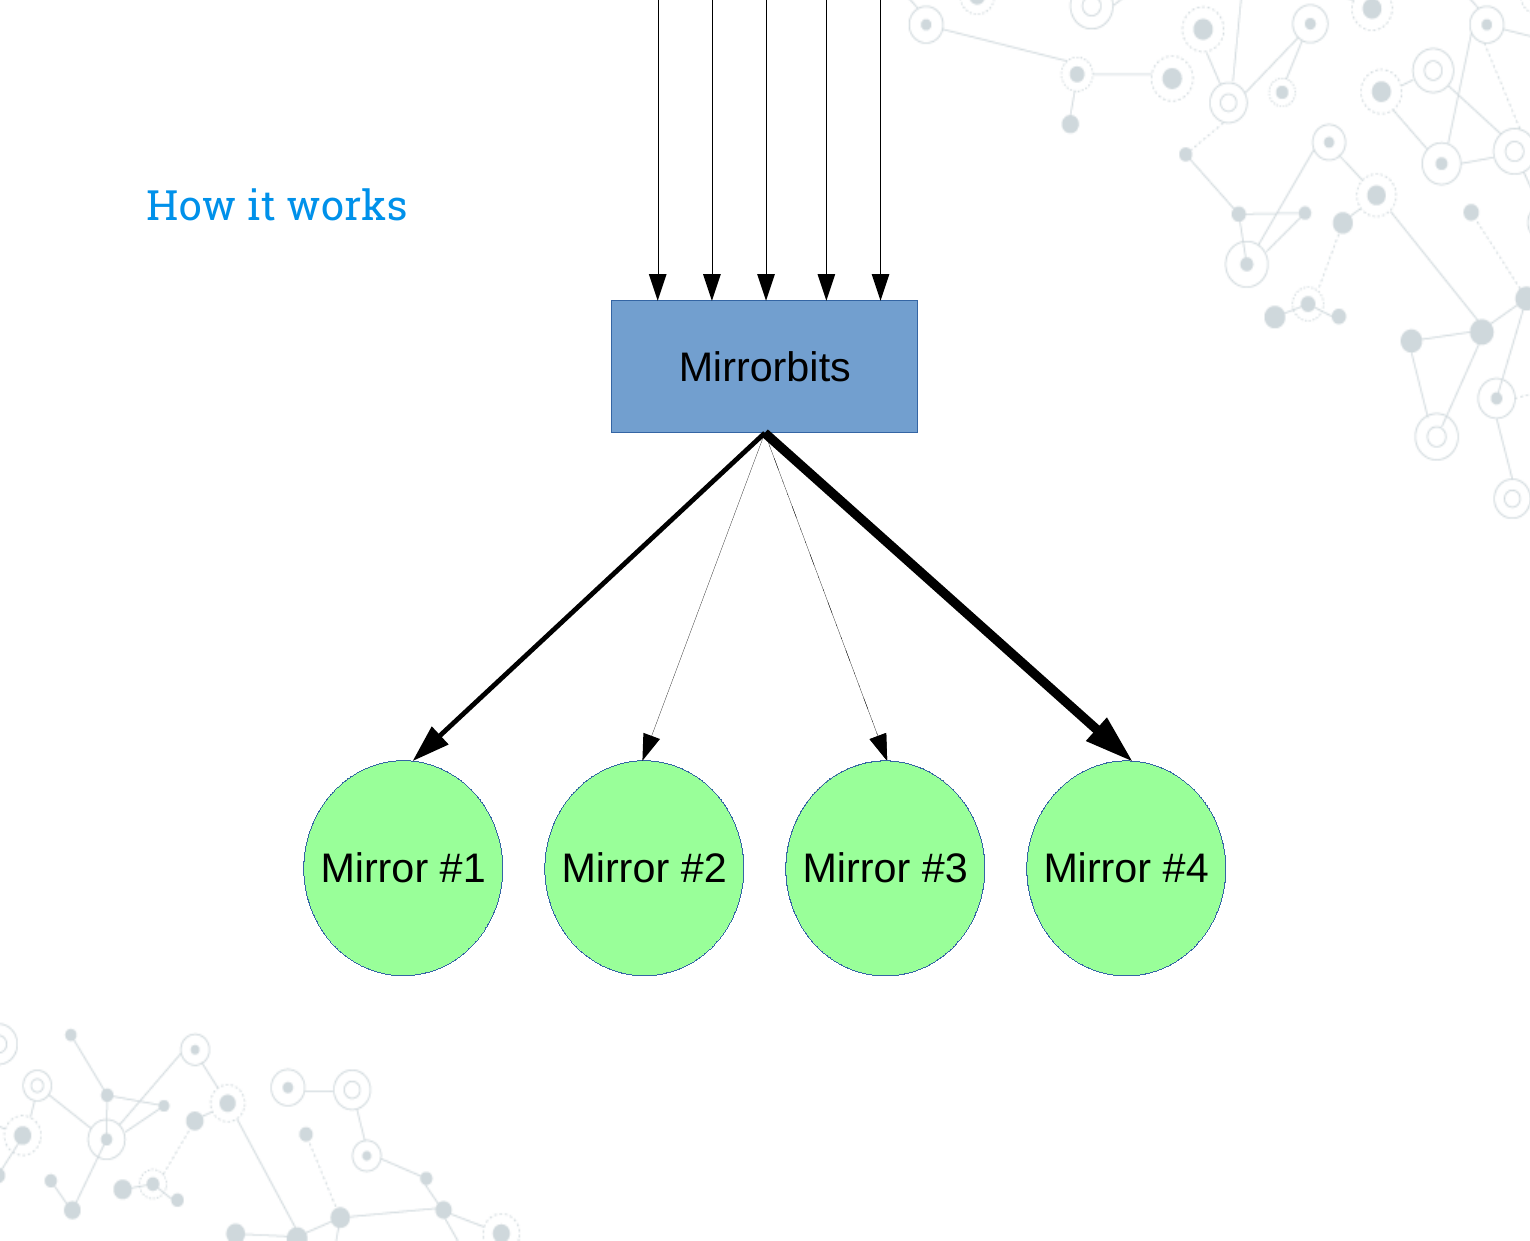

# How it works
Mirrorbits
Mirror #1
Mirror #2
Mirror #3
Mirror #3
Mirror #4